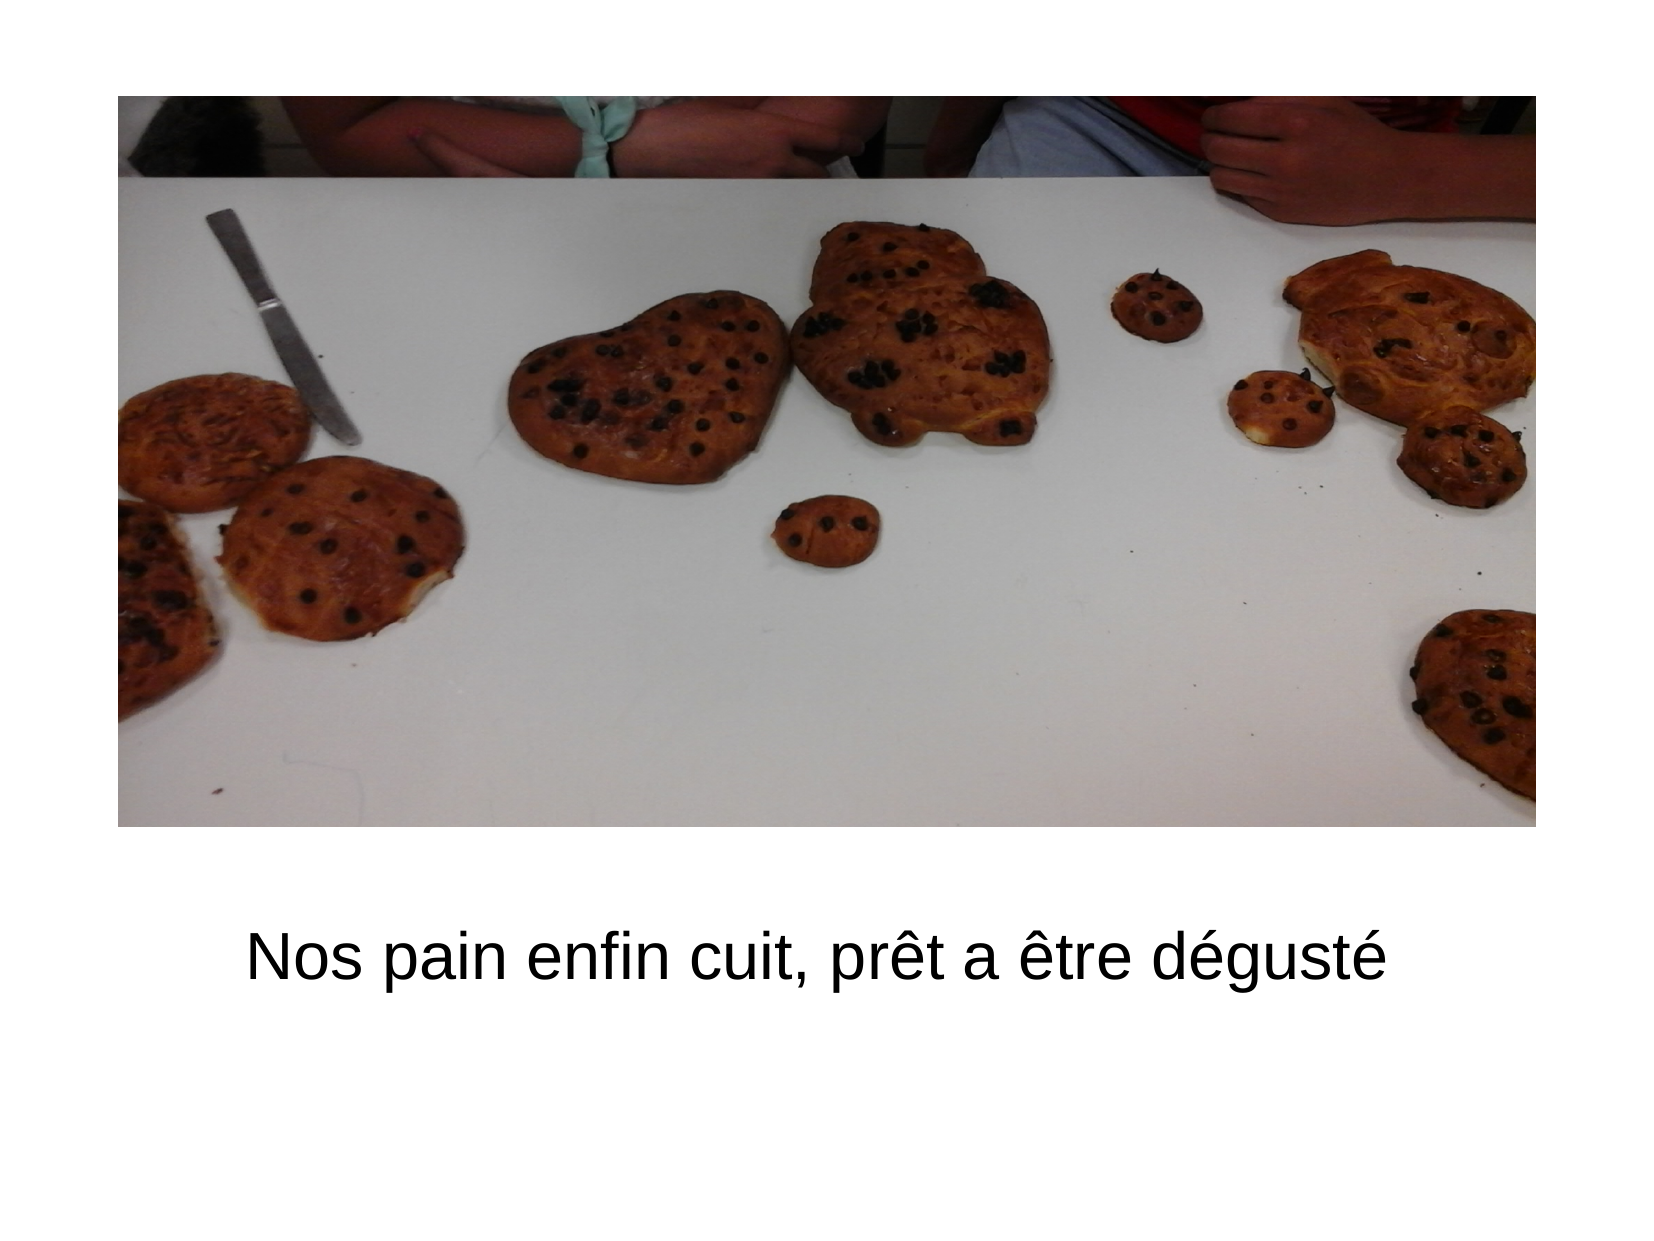

# Nos pain enfin cuit, prêt a être dégusté